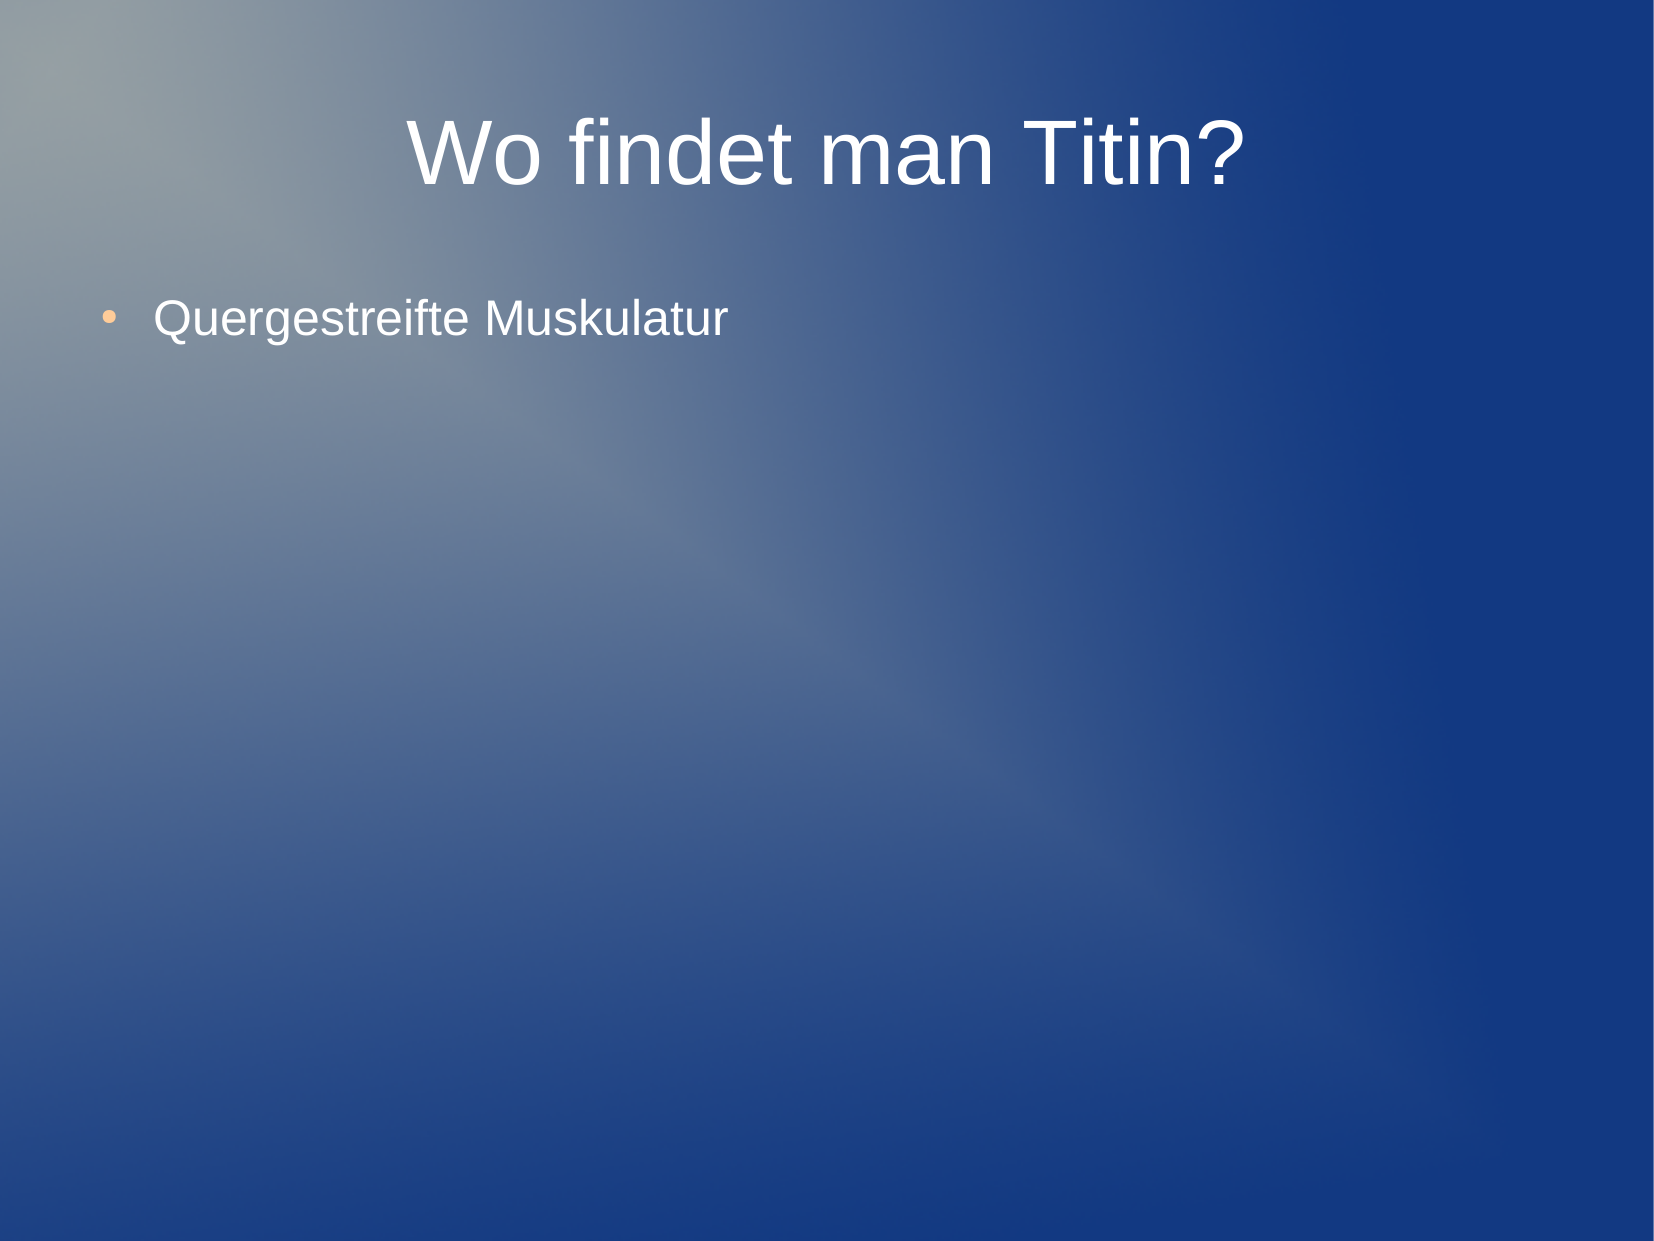

# Wo findet man Titin?
Quergestreifte Muskulatur